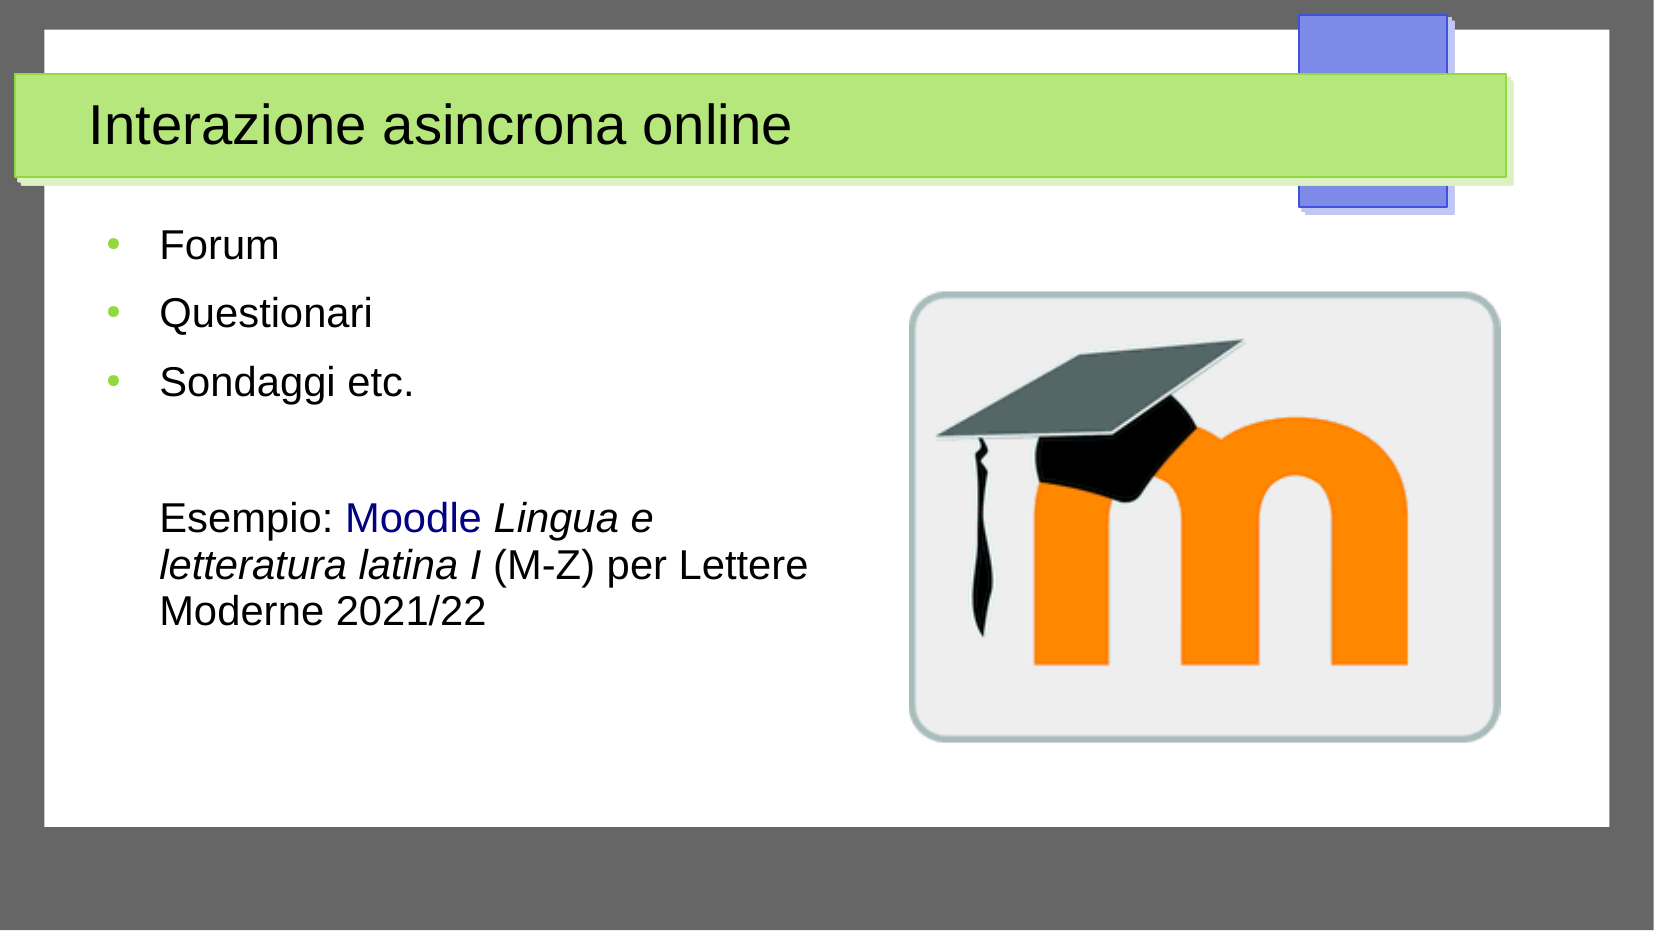

# Interazione asincrona online
Forum
Questionari
Sondaggi etc.
Esempio: Moodle Lingua e letteratura latina I (M-Z) per Lettere Moderne 2021/22